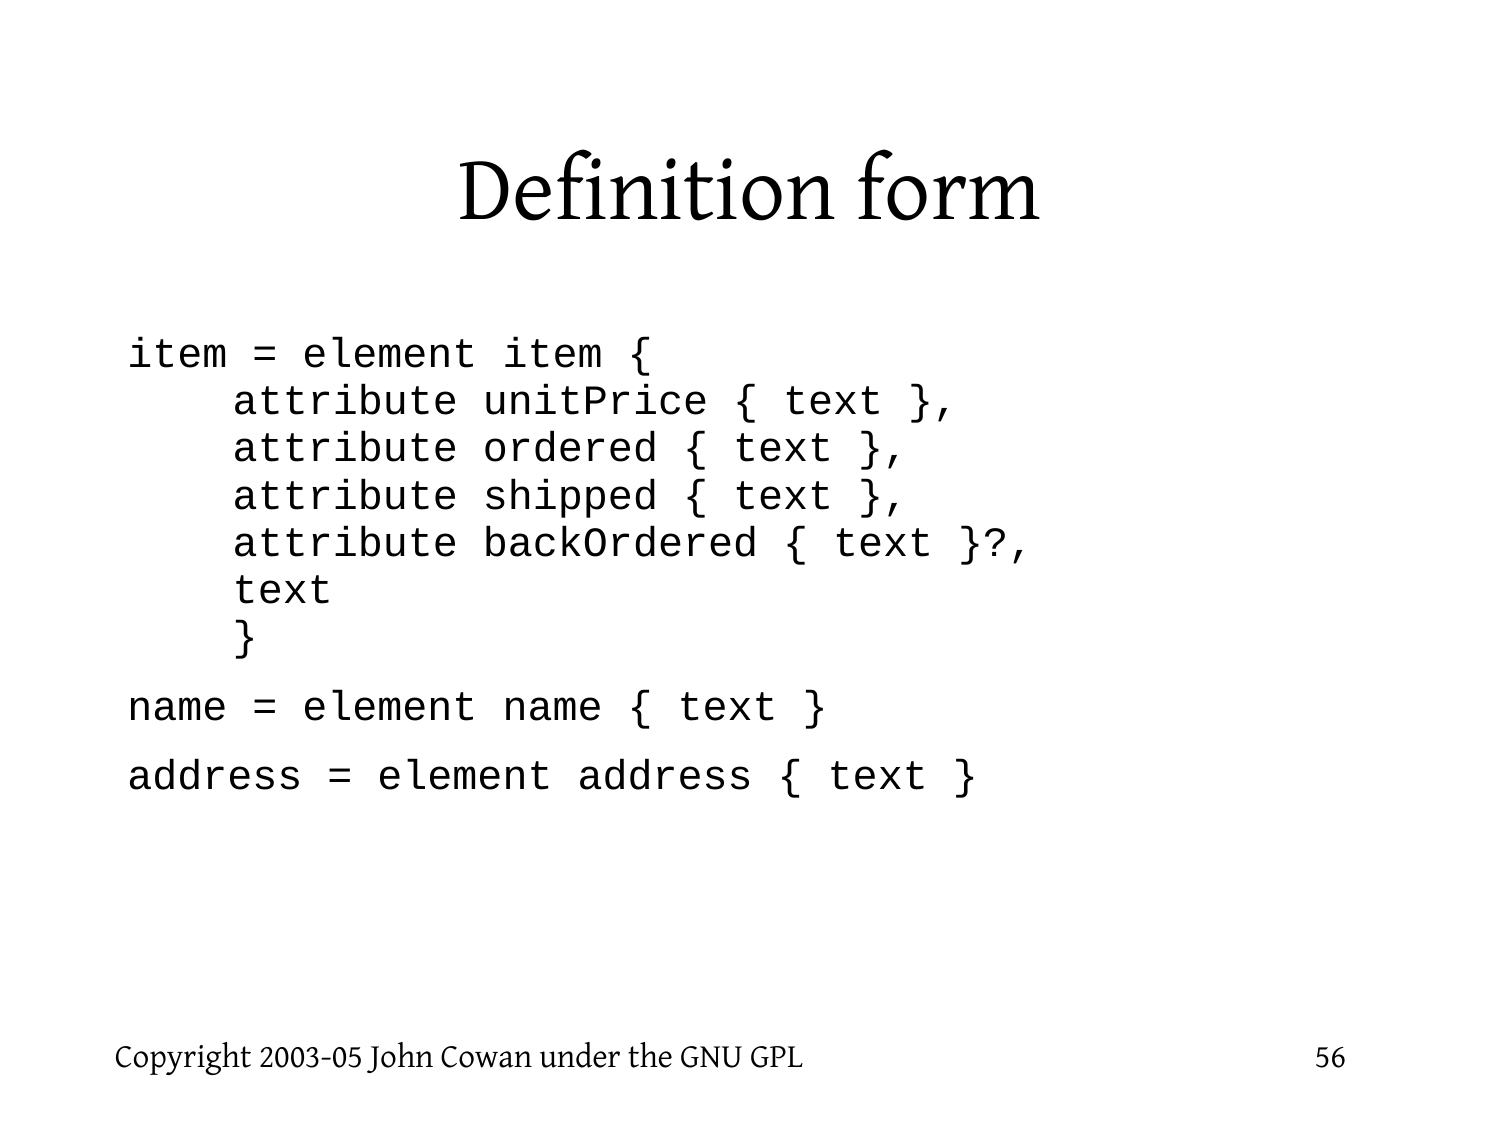

# Definition form
item = element item {
 attribute unitPrice { text },
 attribute ordered { text },
 attribute shipped { text },
 attribute backOrdered { text }?,
 text
 }
name = element name { text }
address = element address { text }